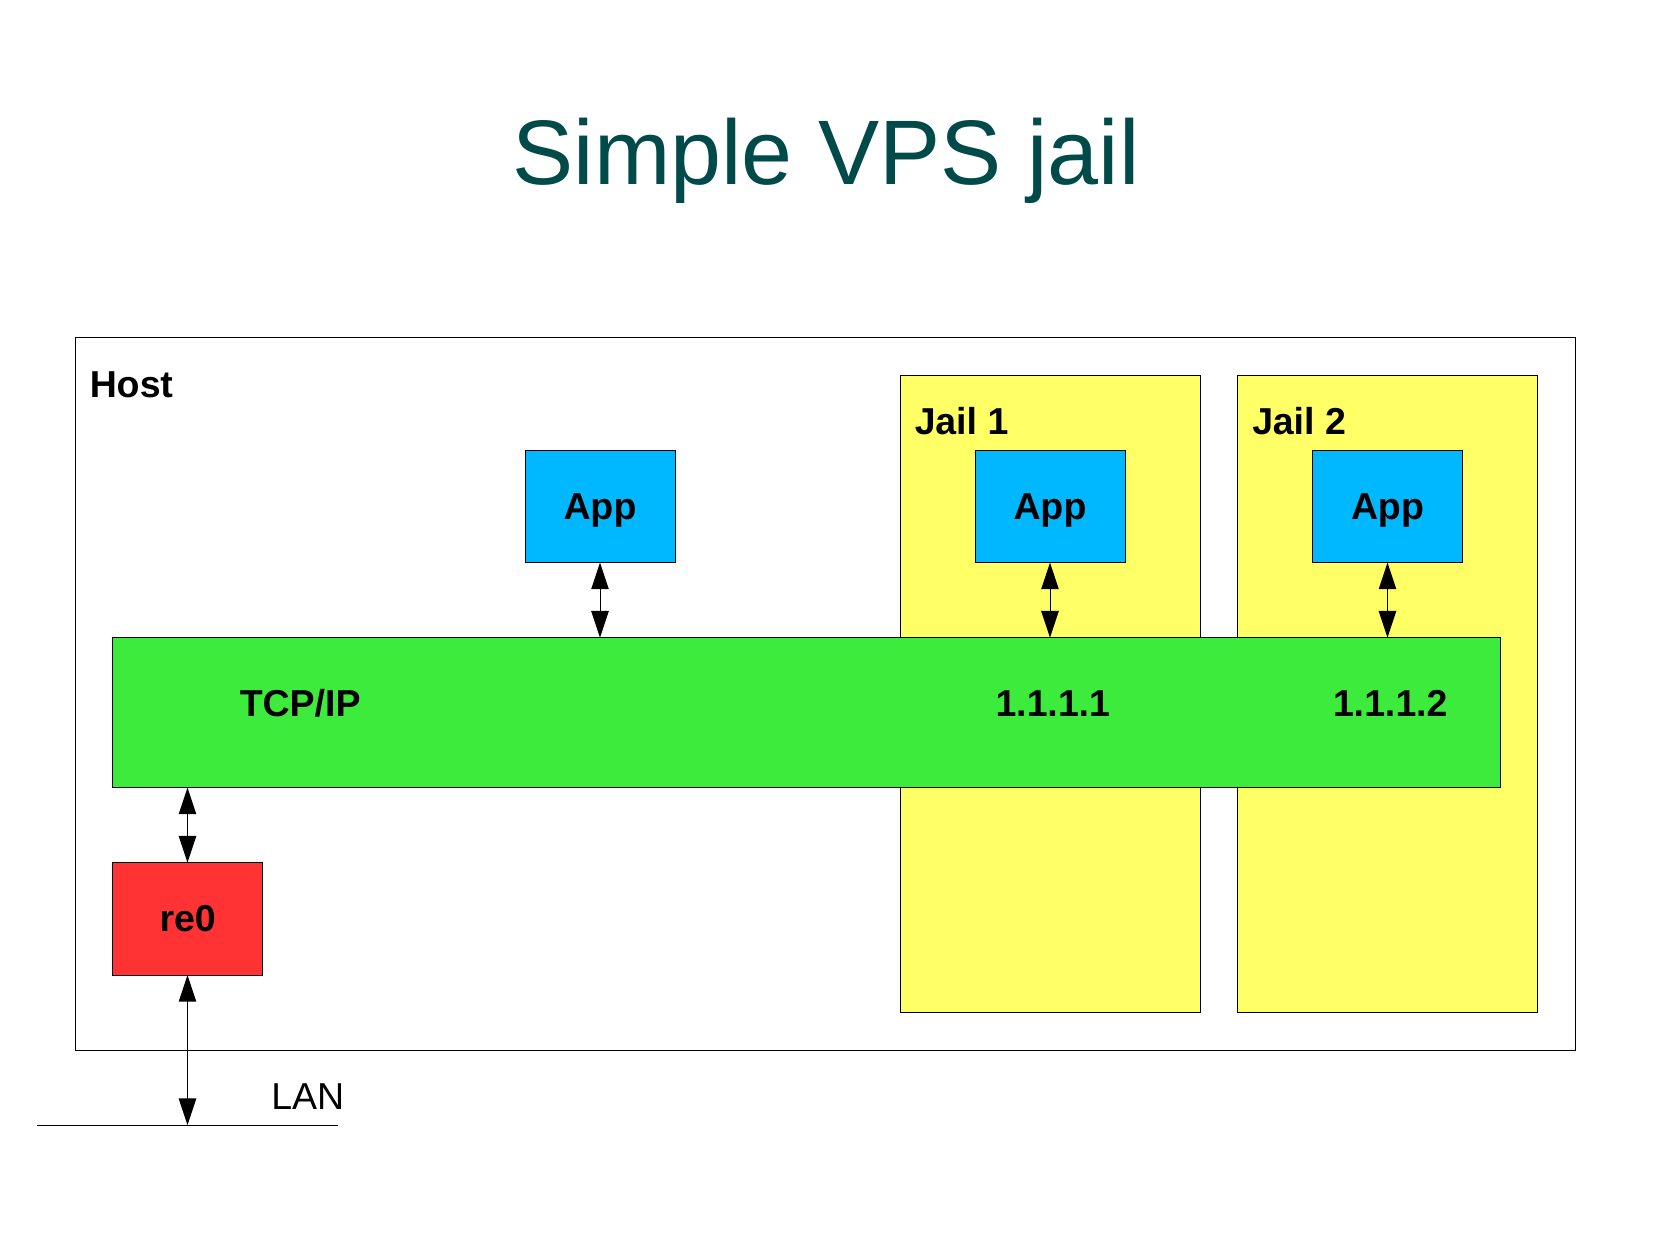

# Simple VPS jail
Host
Jail 1
Jail 2
App
App
App
TCP/IP
1.1.1.1
1.1.1.2
re0
LAN